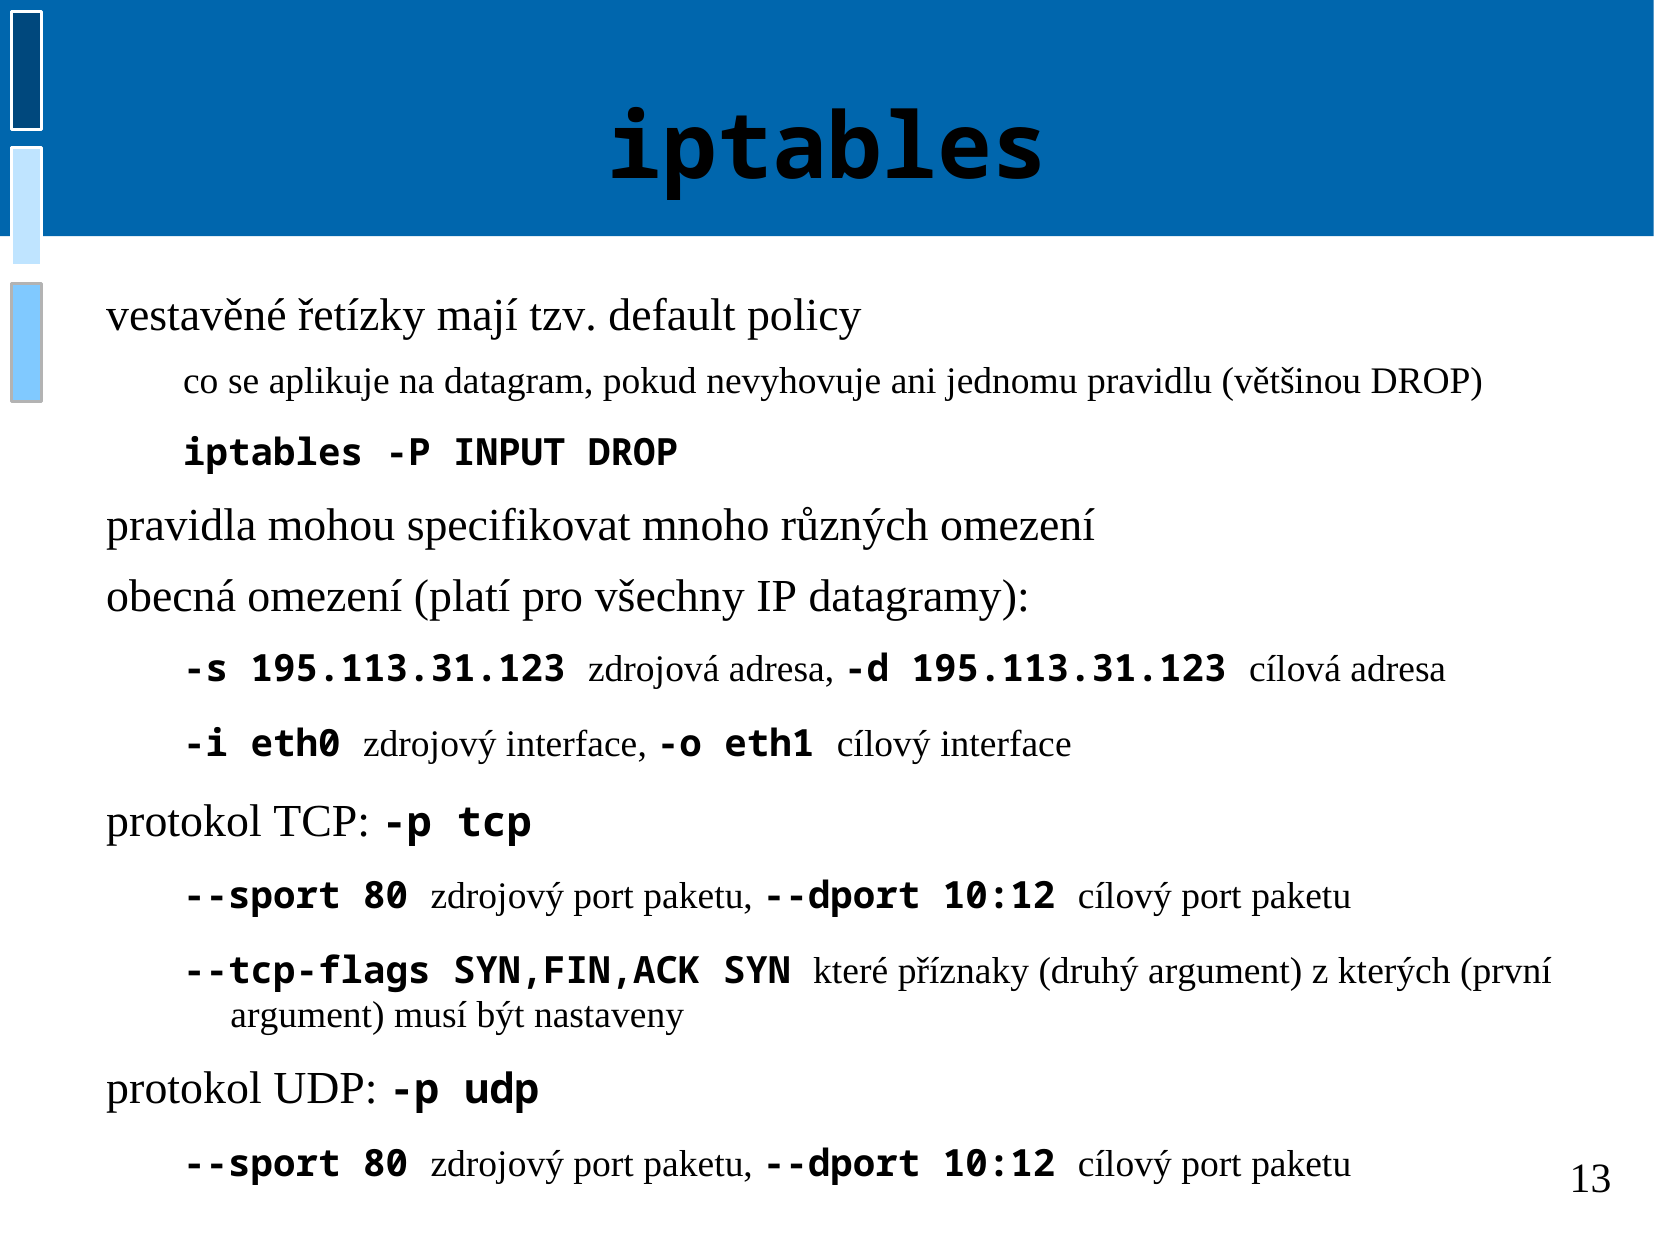

# iptables
vestavěné řetízky mají tzv. default policy
co se aplikuje na datagram, pokud nevyhovuje ani jednomu pravidlu (většinou DROP)
iptables -P INPUT DROP
pravidla mohou specifikovat mnoho různých omezení
obecná omezení (platí pro všechny IP datagramy):
-s 195.113.31.123 zdrojová adresa, -d 195.113.31.123 cílová adresa
-i eth0 zdrojový interface, -o eth1 cílový interface
protokol TCP: -p tcp
--sport 80 zdrojový port paketu, --dport 10:12 cílový port paketu
--tcp-flags SYN,FIN,ACK SYN které příznaky (druhý argument) z kterých (první argument) musí být nastaveny
protokol UDP: -p udp
--sport 80 zdrojový port paketu, --dport 10:12 cílový port paketu